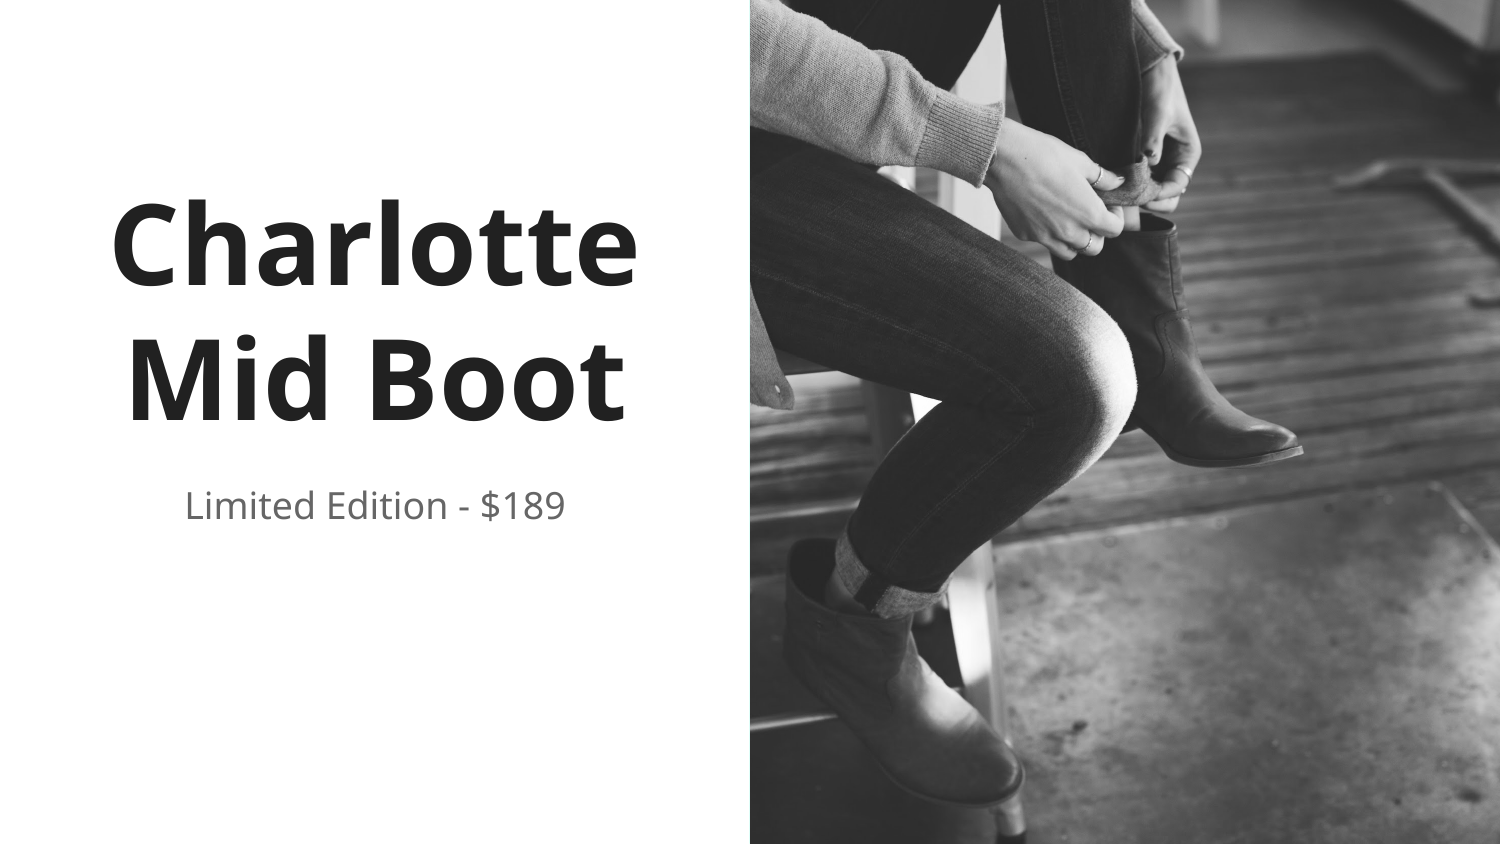

# Charlotte Mid Boot
Limited Edition - $189